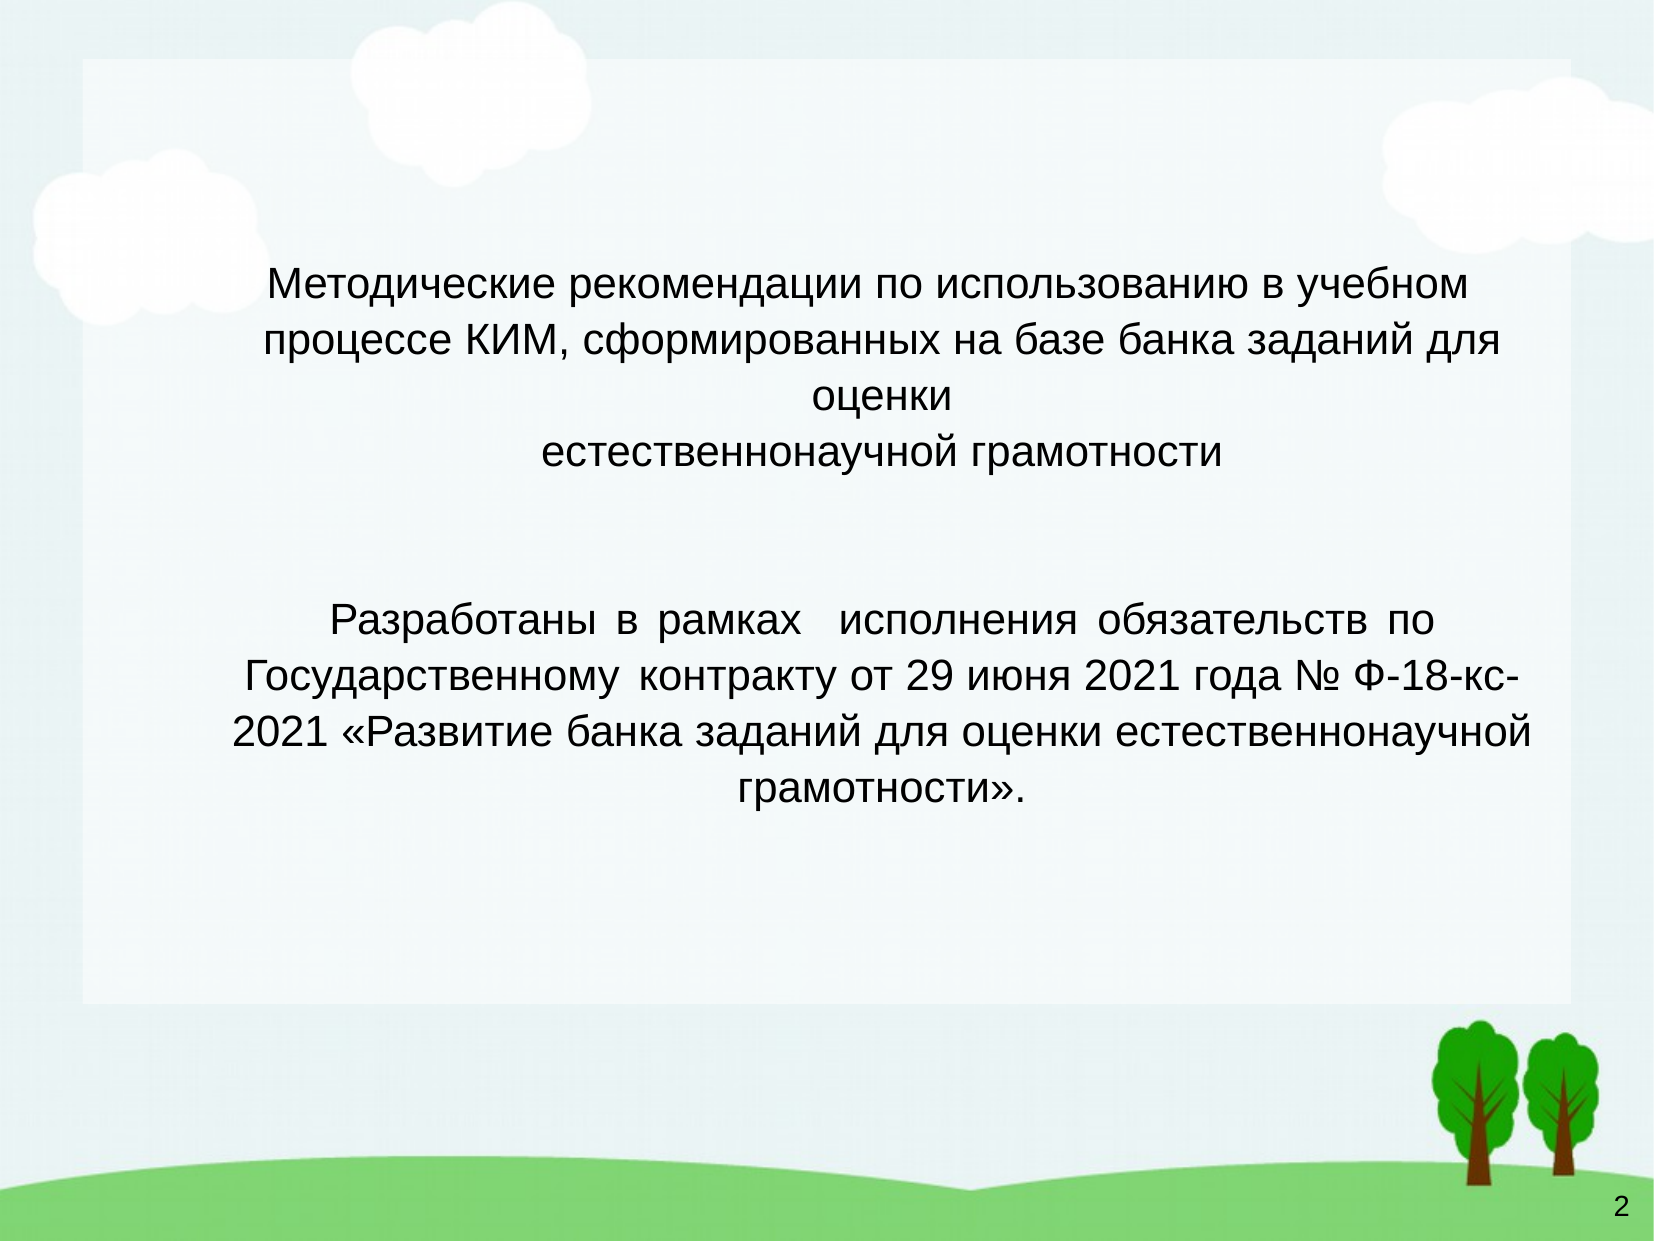

# Методические рекомендации по использованию в учебном процессе КИМ, сформированных на базе банка заданий для оценки естественнонаучной грамотности Разработаны в рамках исполнения обязательств по Государственному контракту от 29 июня 2021 года № Ф-18-кс-2021 «Развитие банка заданий для оценки естественнонаучной грамотности».
2